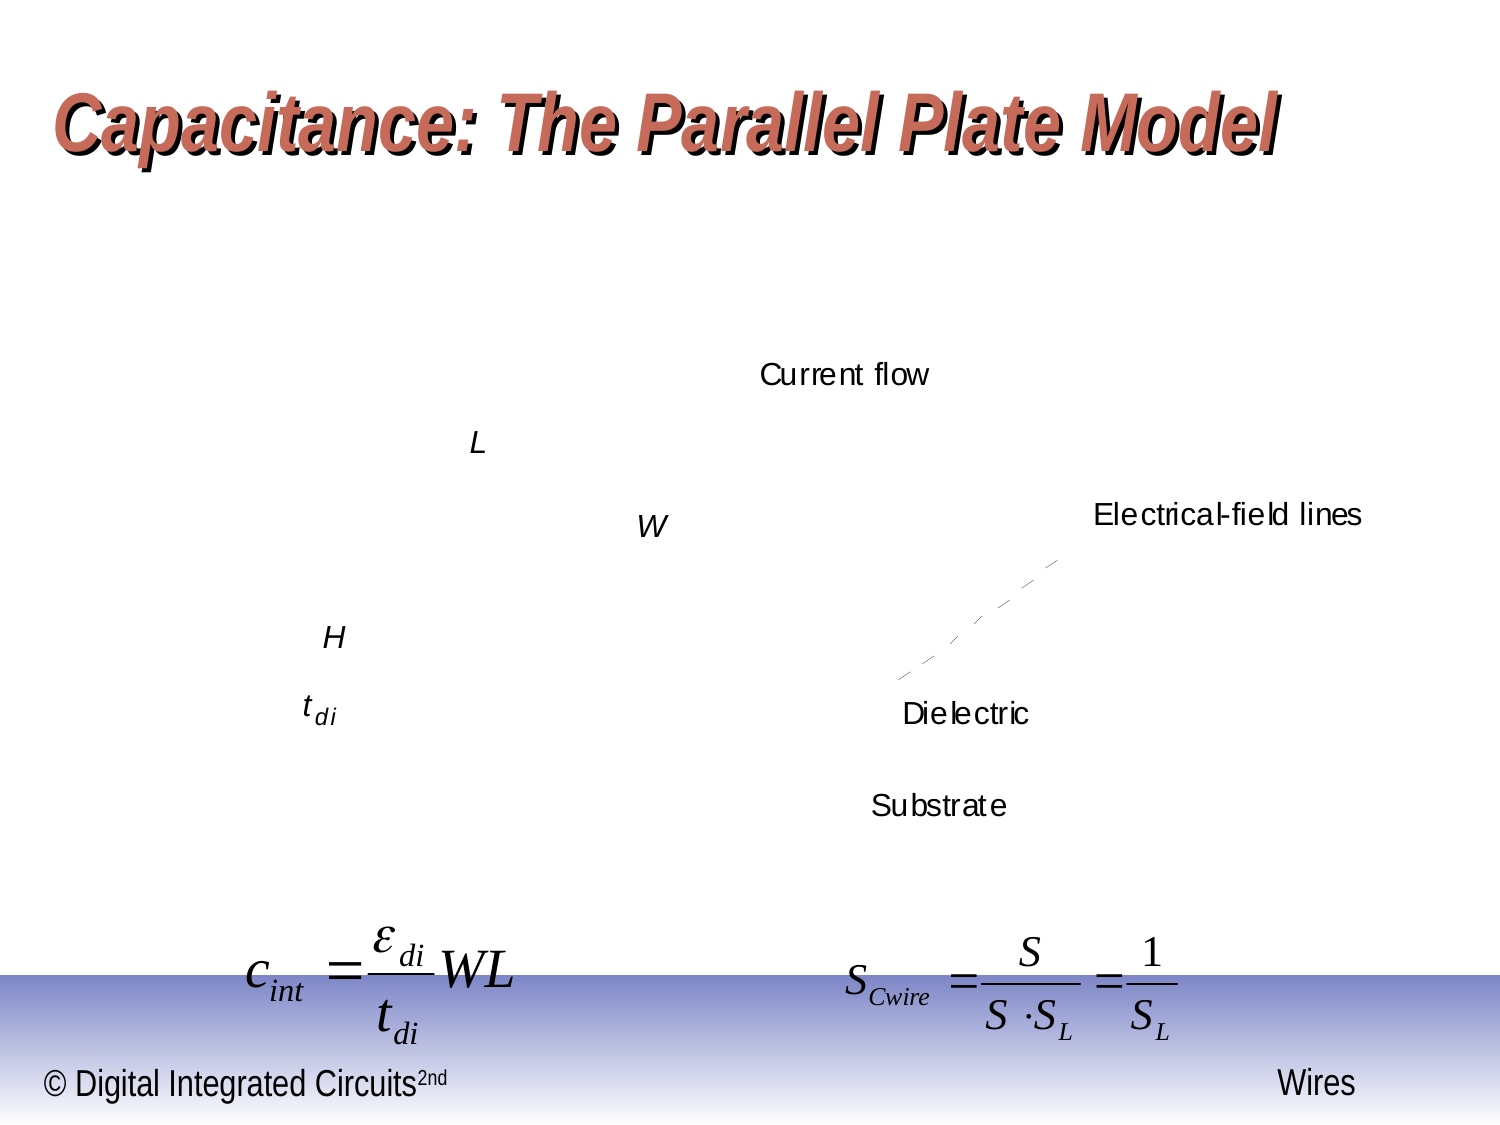

# Capacitance: The Parallel Plate Model
9